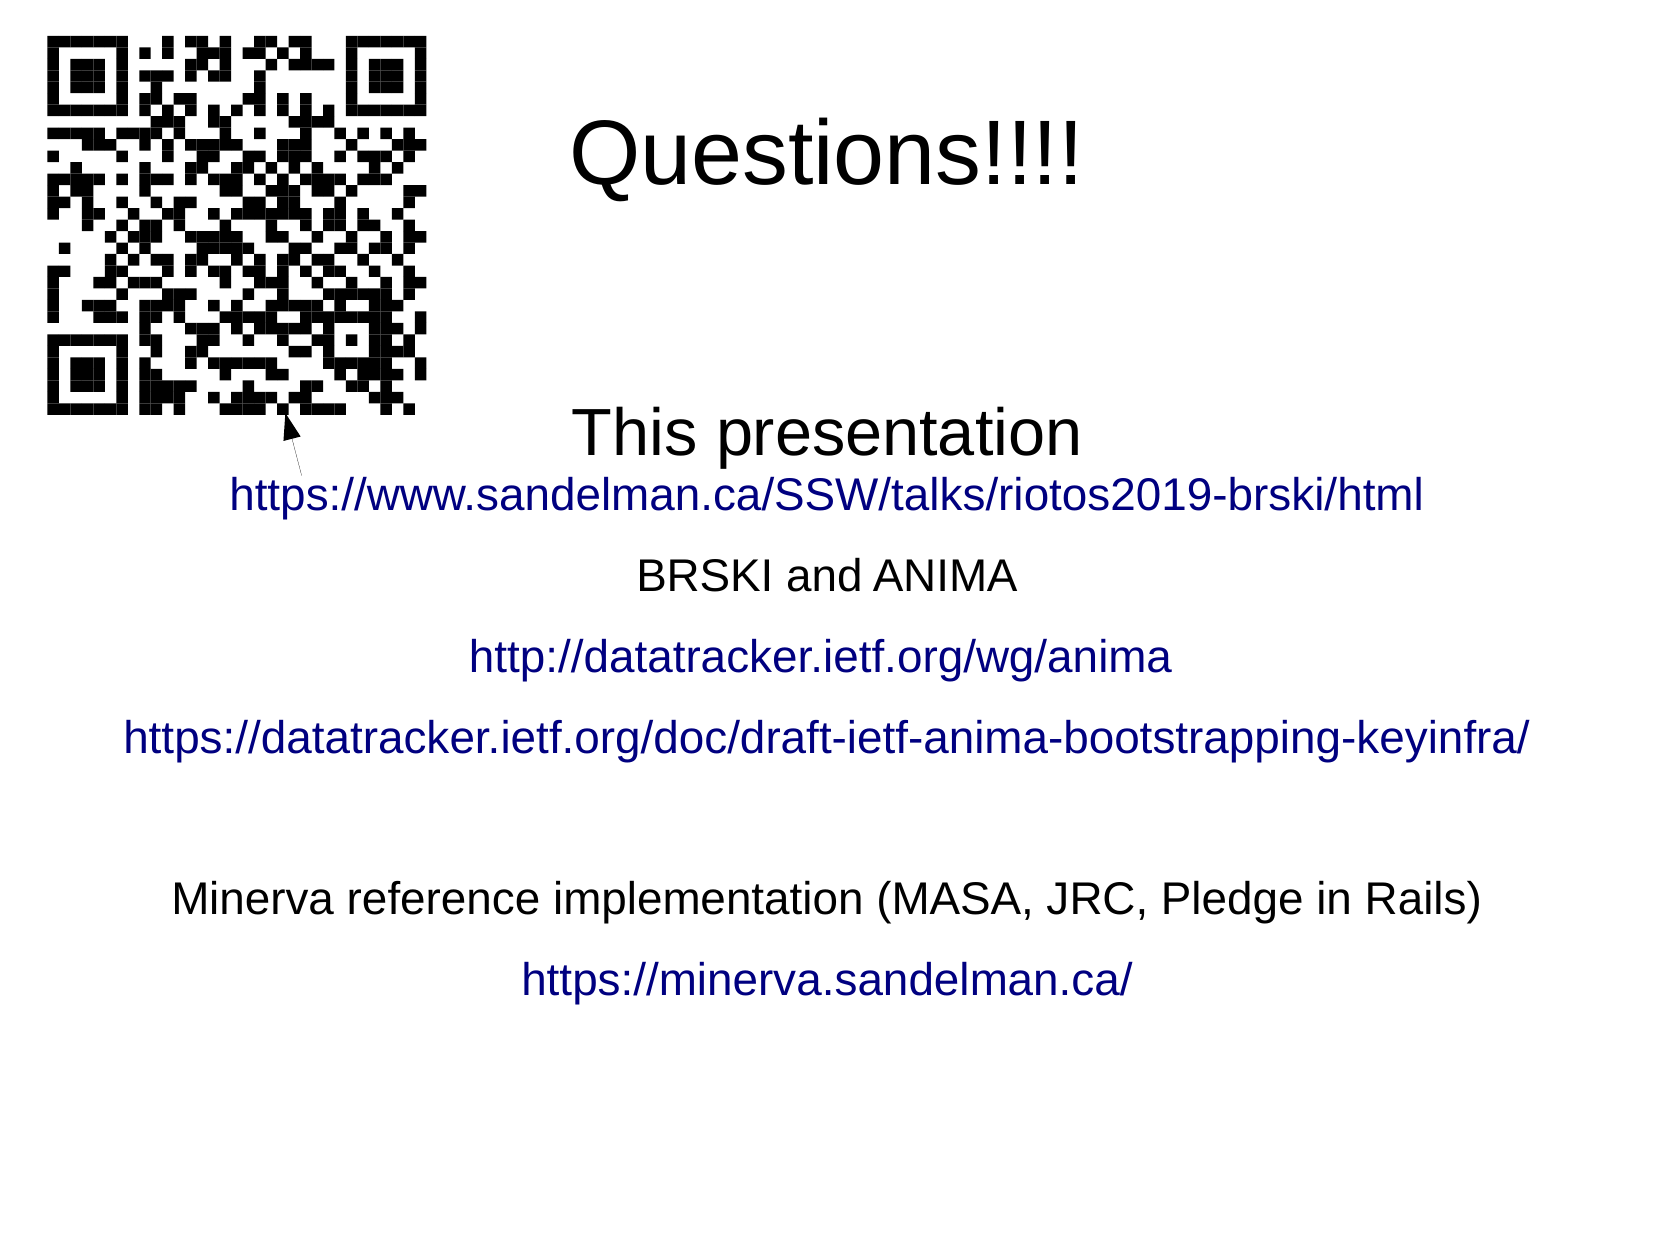

# Questions!!!!
This presentationhttps://www.sandelman.ca/SSW/talks/riotos2019-brski/html
BRSKI and ANIMA
http://datatracker.ietf.org/wg/anima
https://datatracker.ietf.org/doc/draft-ietf-anima-bootstrapping-keyinfra/
Minerva reference implementation (MASA, JRC, Pledge in Rails)
https://minerva.sandelman.ca/